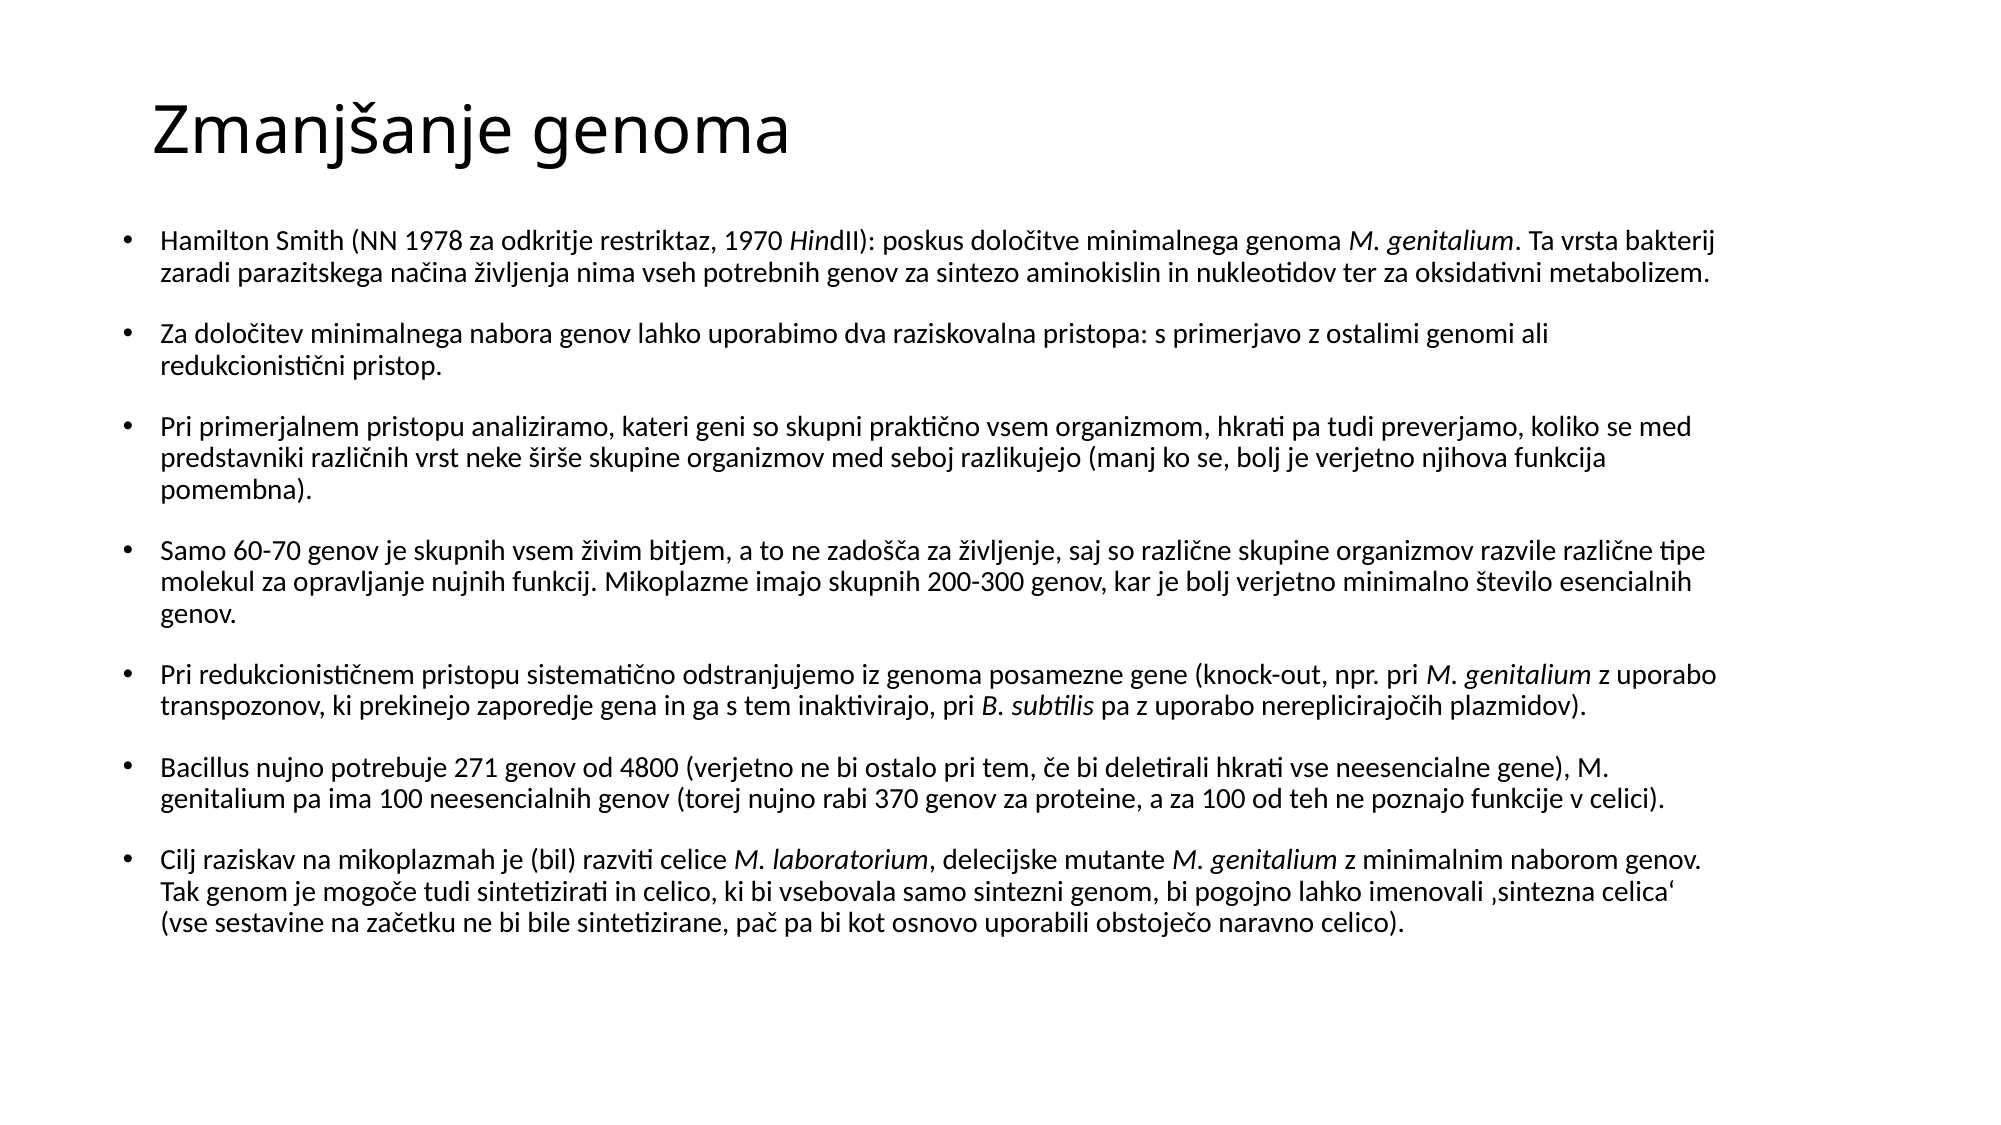

# Zmanjšanje genoma
Hamilton Smith (NN 1978 za odkritje restriktaz, 1970 HindII): poskus določitve minimalnega genoma M. genitalium. Ta vrsta bakterij zaradi parazitskega načina življenja nima vseh potrebnih genov za sintezo aminokislin in nukleotidov ter za oksidativni metabolizem.
Za določitev minimalnega nabora genov lahko uporabimo dva raziskovalna pristopa: s primerjavo z ostalimi genomi ali redukcionistični pristop.
Pri primerjalnem pristopu analiziramo, kateri geni so skupni praktično vsem organizmom, hkrati pa tudi preverjamo, koliko se med predstavniki različnih vrst neke širše skupine organizmov med seboj razlikujejo (manj ko se, bolj je verjetno njihova funkcija pomembna).
Samo 60-70 genov je skupnih vsem živim bitjem, a to ne zadošča za življenje, saj so različne skupine organizmov razvile različne tipe molekul za opravljanje nujnih funkcij. Mikoplazme imajo skupnih 200-300 genov, kar je bolj verjetno minimalno število esencialnih genov.
Pri redukcionističnem pristopu sistematično odstranjujemo iz genoma posamezne gene (knock-out, npr. pri M. genitalium z uporabo transpozonov, ki prekinejo zaporedje gena in ga s tem inaktivirajo, pri B. subtilis pa z uporabo nereplicirajočih plazmidov).
Bacillus nujno potrebuje 271 genov od 4800 (verjetno ne bi ostalo pri tem, če bi deletirali hkrati vse neesencialne gene), M. genitalium pa ima 100 neesencialnih genov (torej nujno rabi 370 genov za proteine, a za 100 od teh ne poznajo funkcije v celici).
Cilj raziskav na mikoplazmah je (bil) razviti celice M. laboratorium, delecijske mutante M. genitalium z minimalnim naborom genov. Tak genom je mogoče tudi sintetizirati in celico, ki bi vsebovala samo sintezni genom, bi pogojno lahko imenovali ‚sintezna celica‘ (vse sestavine na začetku ne bi bile sintetizirane, pač pa bi kot osnovo uporabili obstoječo naravno celico).